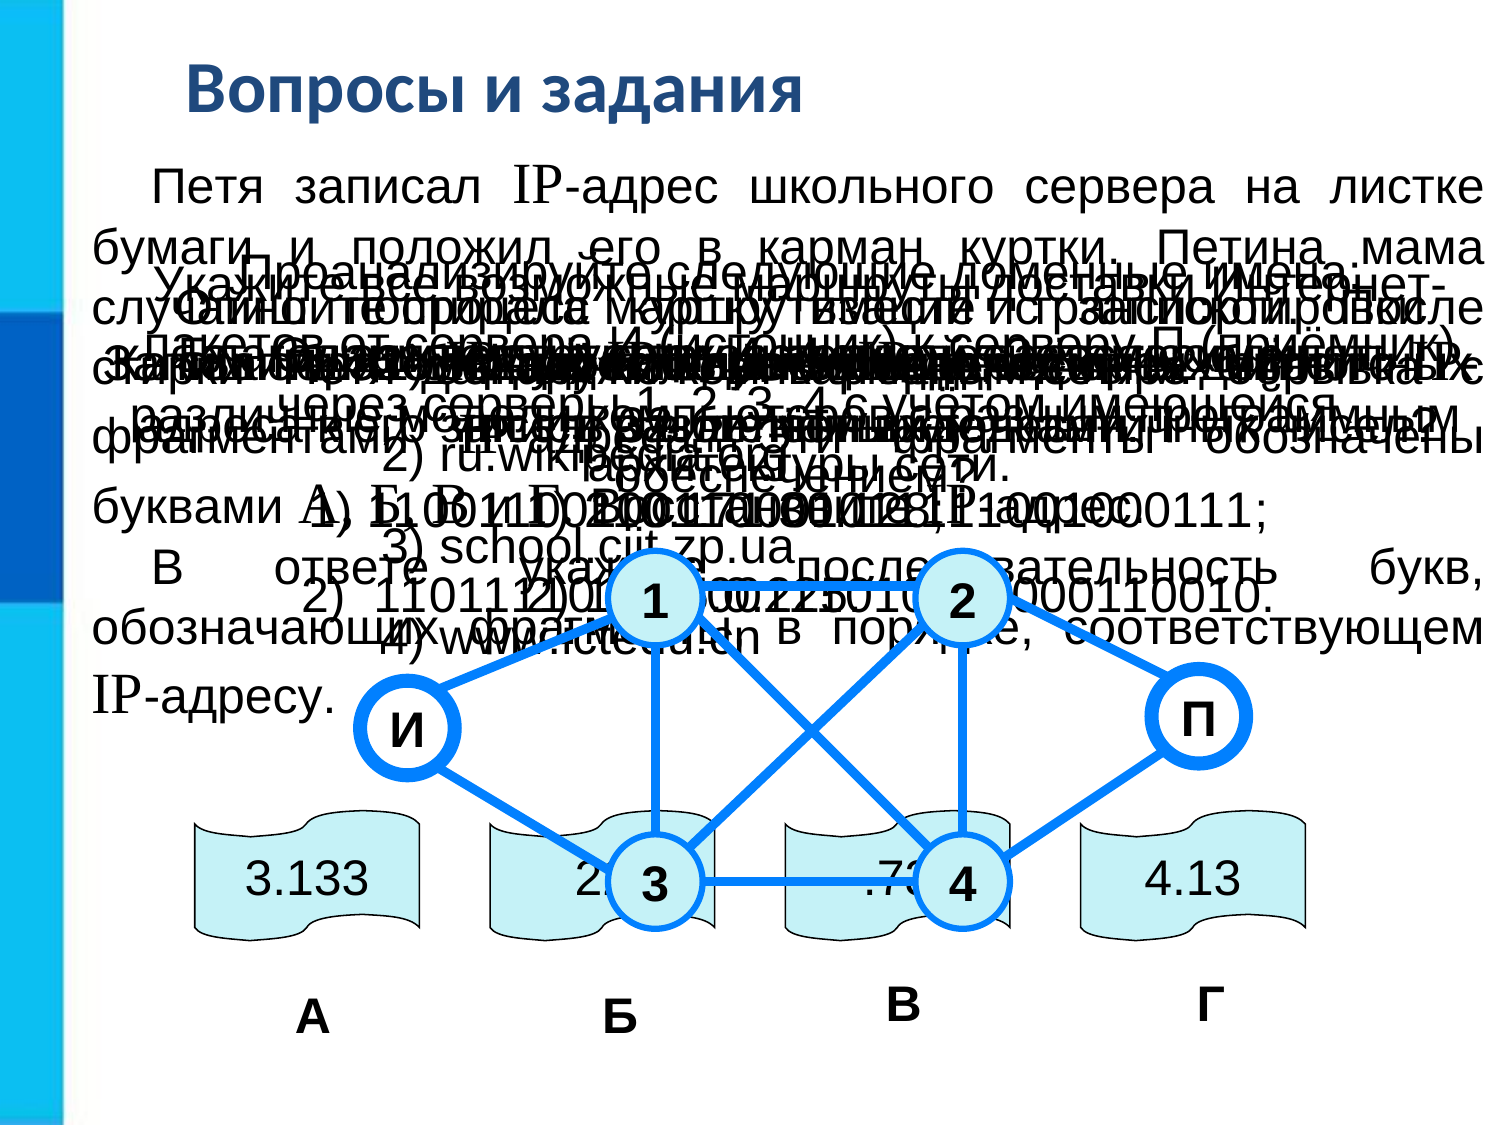

Вопросы и задания
Петя записал IP-адрес школьного сервера на листке бумаги и положил его в карман куртки. Петина мама случайно постирала куртку вместе с запиской. После стирки Петя обнаружил в кармане четыре обрывка с фрагментами IP-адреса. Эти фрагменты обозначены буквами А, Б, В и Г. Восстановите IP-адрес.
В ответе укажите последовательность букв, обозначающих фрагменты, в порядке, соответствующем IP-адресу.
Проанализируйте следующие доменные имена:
 1) school-collection.edu.ru
 2) ru.wikipedia.org
 3) school.ciit.zp.ua
 4) www.ictedu.cn
Укажите все возможные маршруты доставки Интернет-
пакетов от сервера И (источник) к серверу П (приёмник)
 через серверы 1, 2, 3, 4 с учётом имеющейся
архитектуры сети.
Опишите процесс маршрутизации и транспортировки
 данных по компьютерным сетям.
Что такое Интернет?
Благодаря чему в сети Интернет удаётся соединять
 различные модели компьютеров с разным программным
 обеспечением?
Для чего нужен IP-адрес?
 Каким образом осуществляется переход от 32-битного IP-
адреса к его записи в виде четырёх десятичных чисел?
Запишите 32-битный IP-адрес в виде четырёх десятичных
 чисел, разделённых точками:
1) 11001100100110001011111001000111;
2) 11011110110000111010001000110010.
Запишите IP-адрес из четырёх десятичных чисел
в 32-битном виде:
 1) 210.171.30.128;
 2) 10.55.0.225.
Опишите структуру доменной системы имён.
1
2
П
И
3
4
3.133
22
.73
4.13
В
Г
А
Б